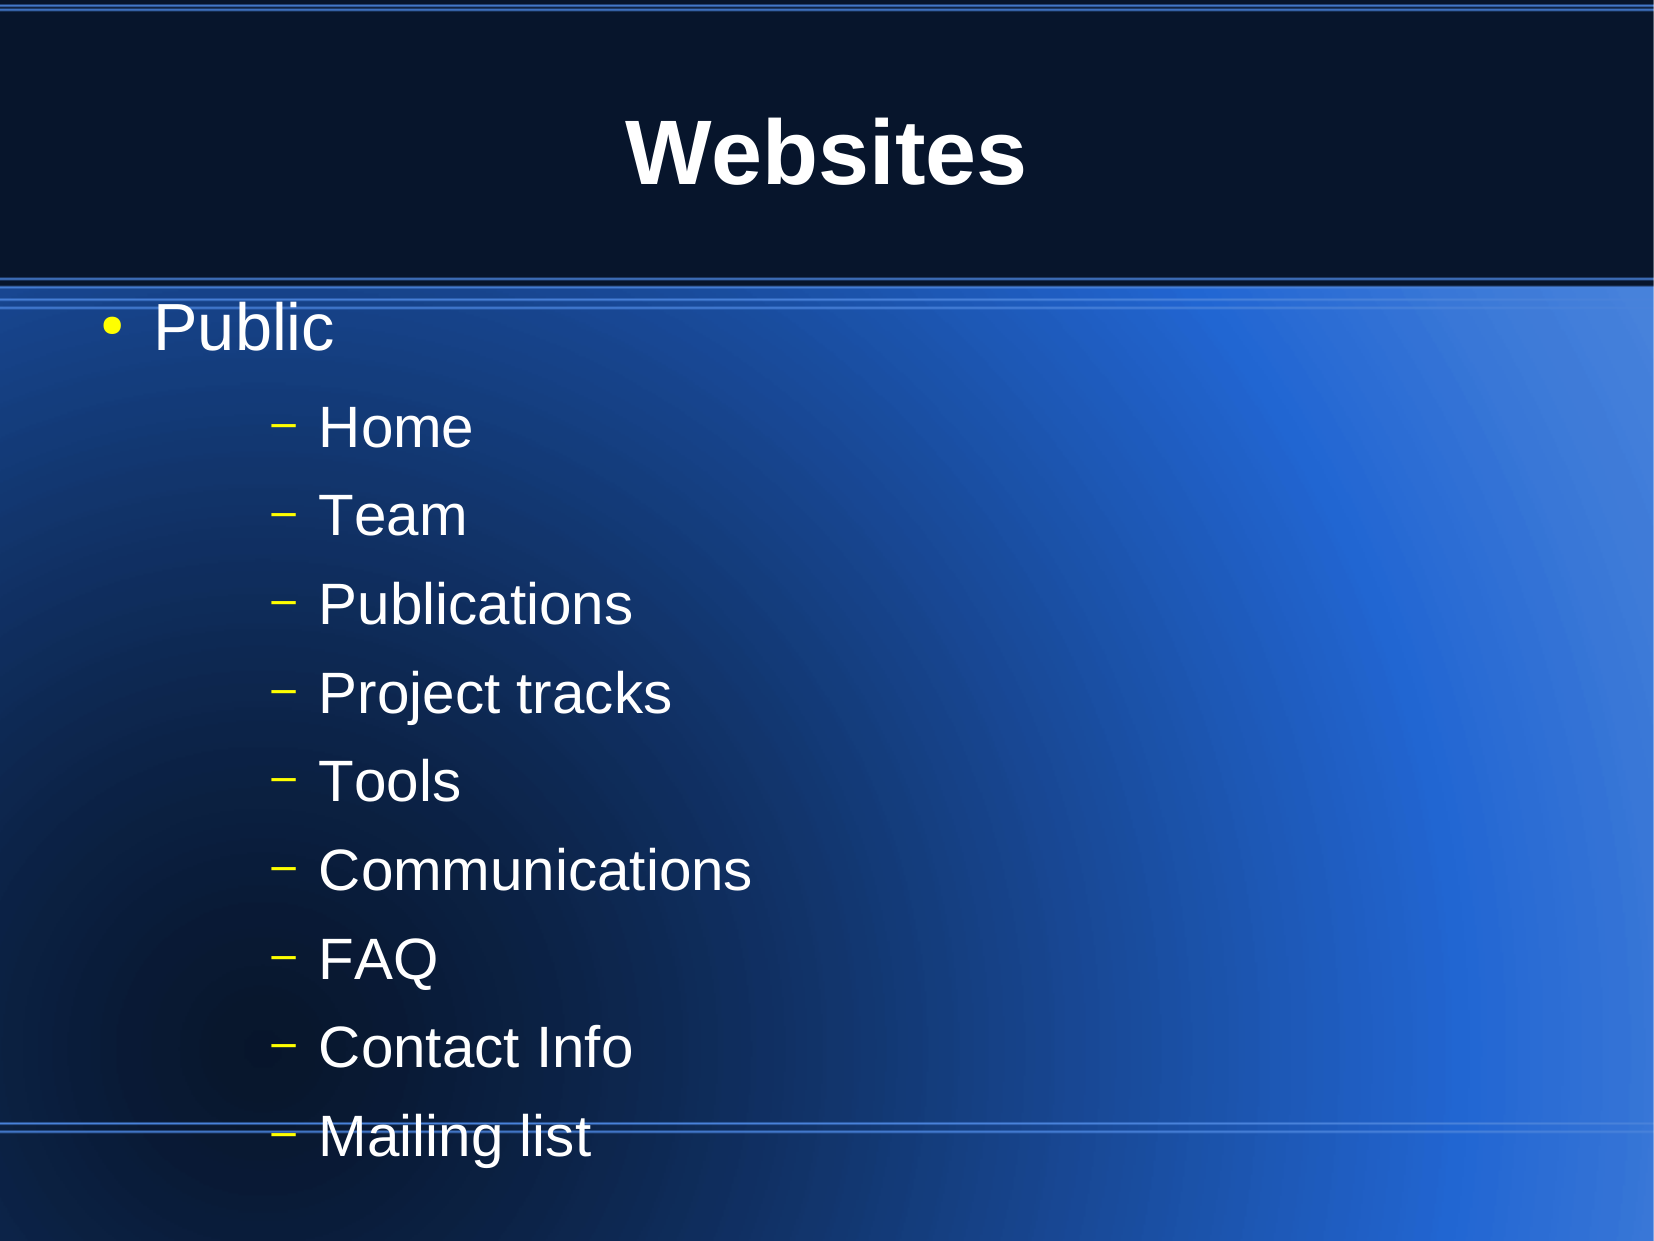

# Websites
Public
Home
Team
Publications
Project tracks
Tools
Communications
FAQ
Contact Info
Mailing list